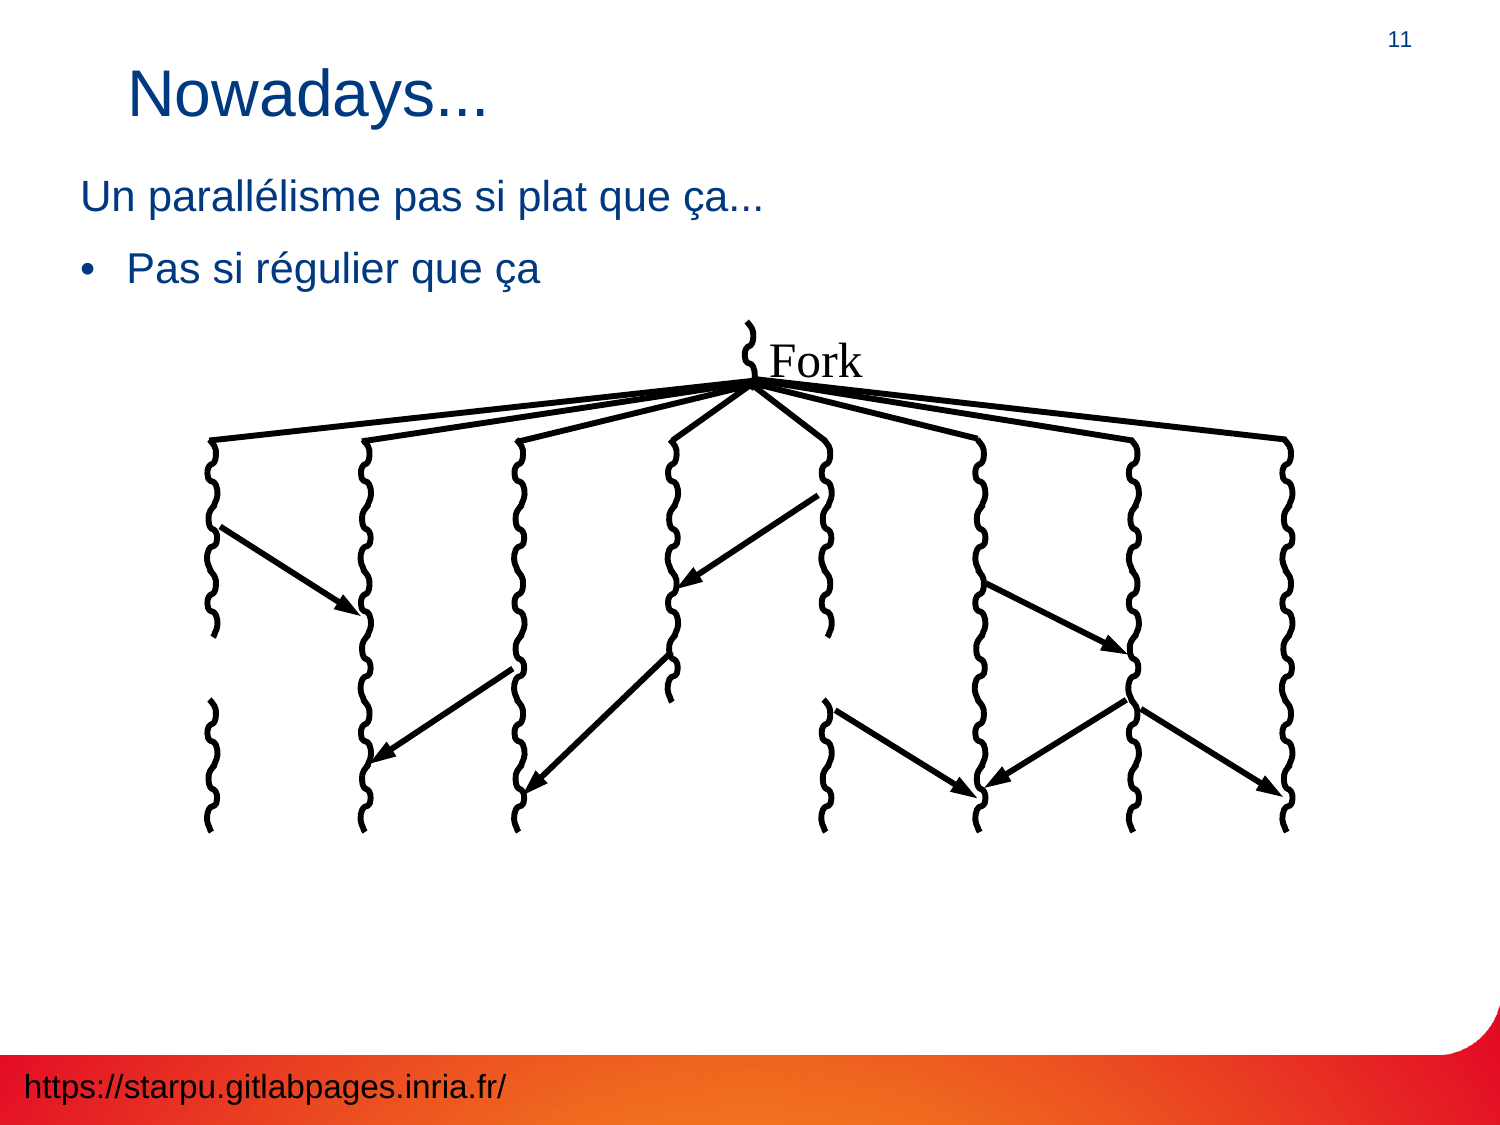

# Nowadays...
Un parallélisme pas si plat que ça...
Pas si régulier que ça
Fork